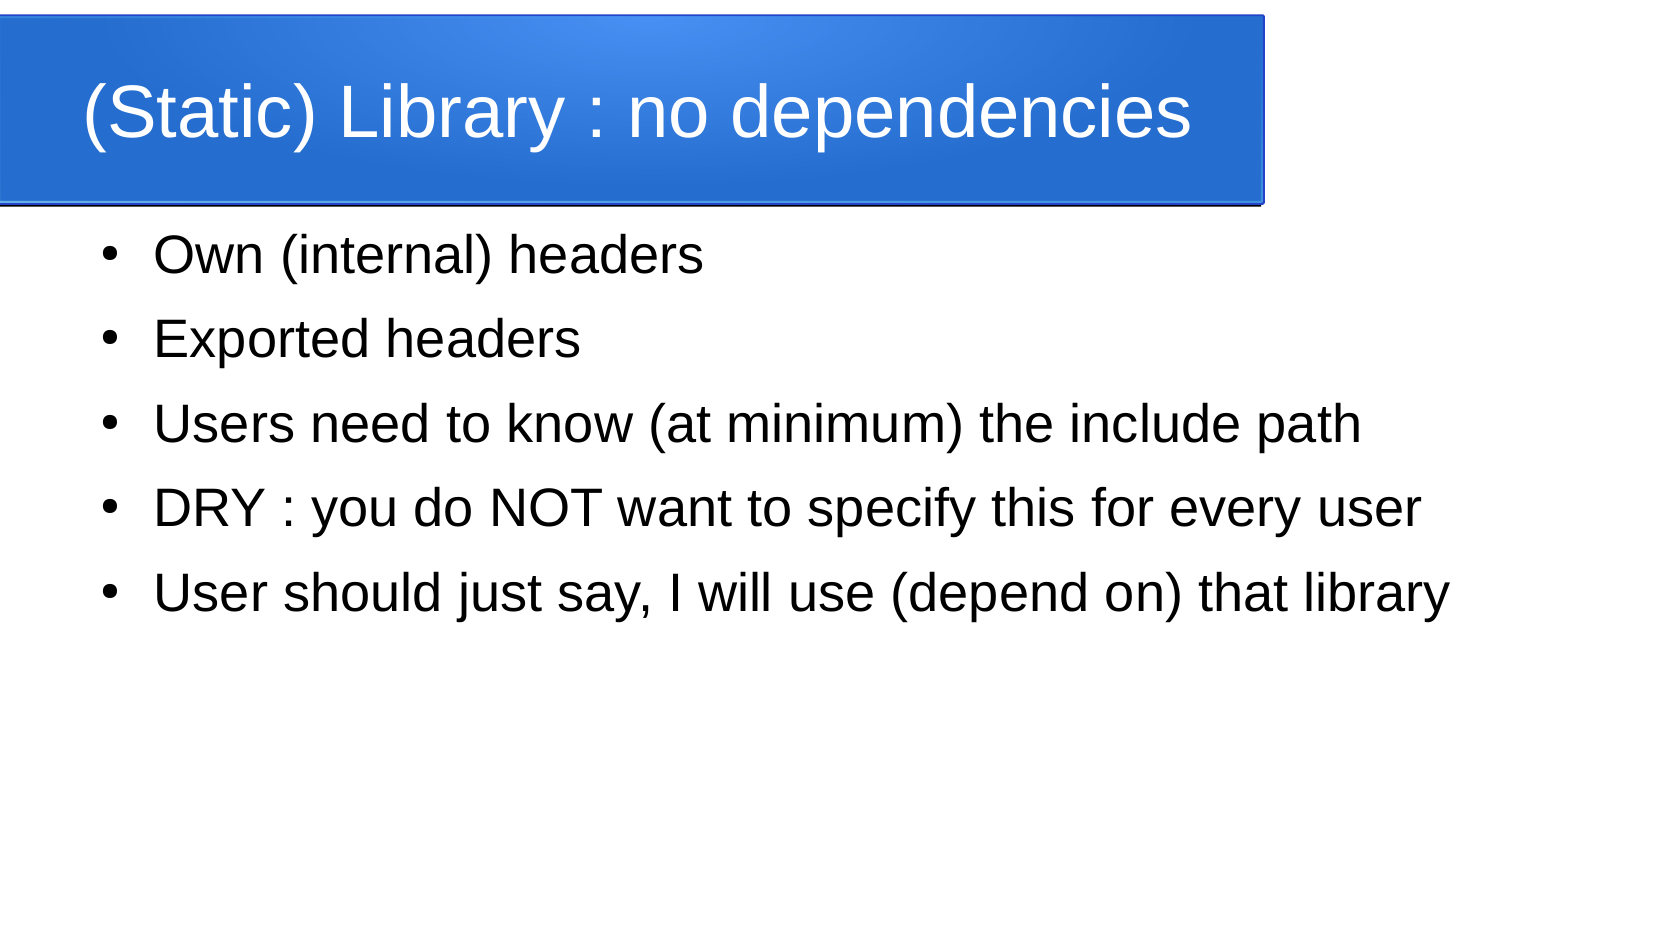

# (Static) Library : no dependencies
Own (internal) headers
Exported headers
Users need to know (at minimum) the include path
DRY : you do NOT want to specify this for every user
User should just say, I will use (depend on) that library